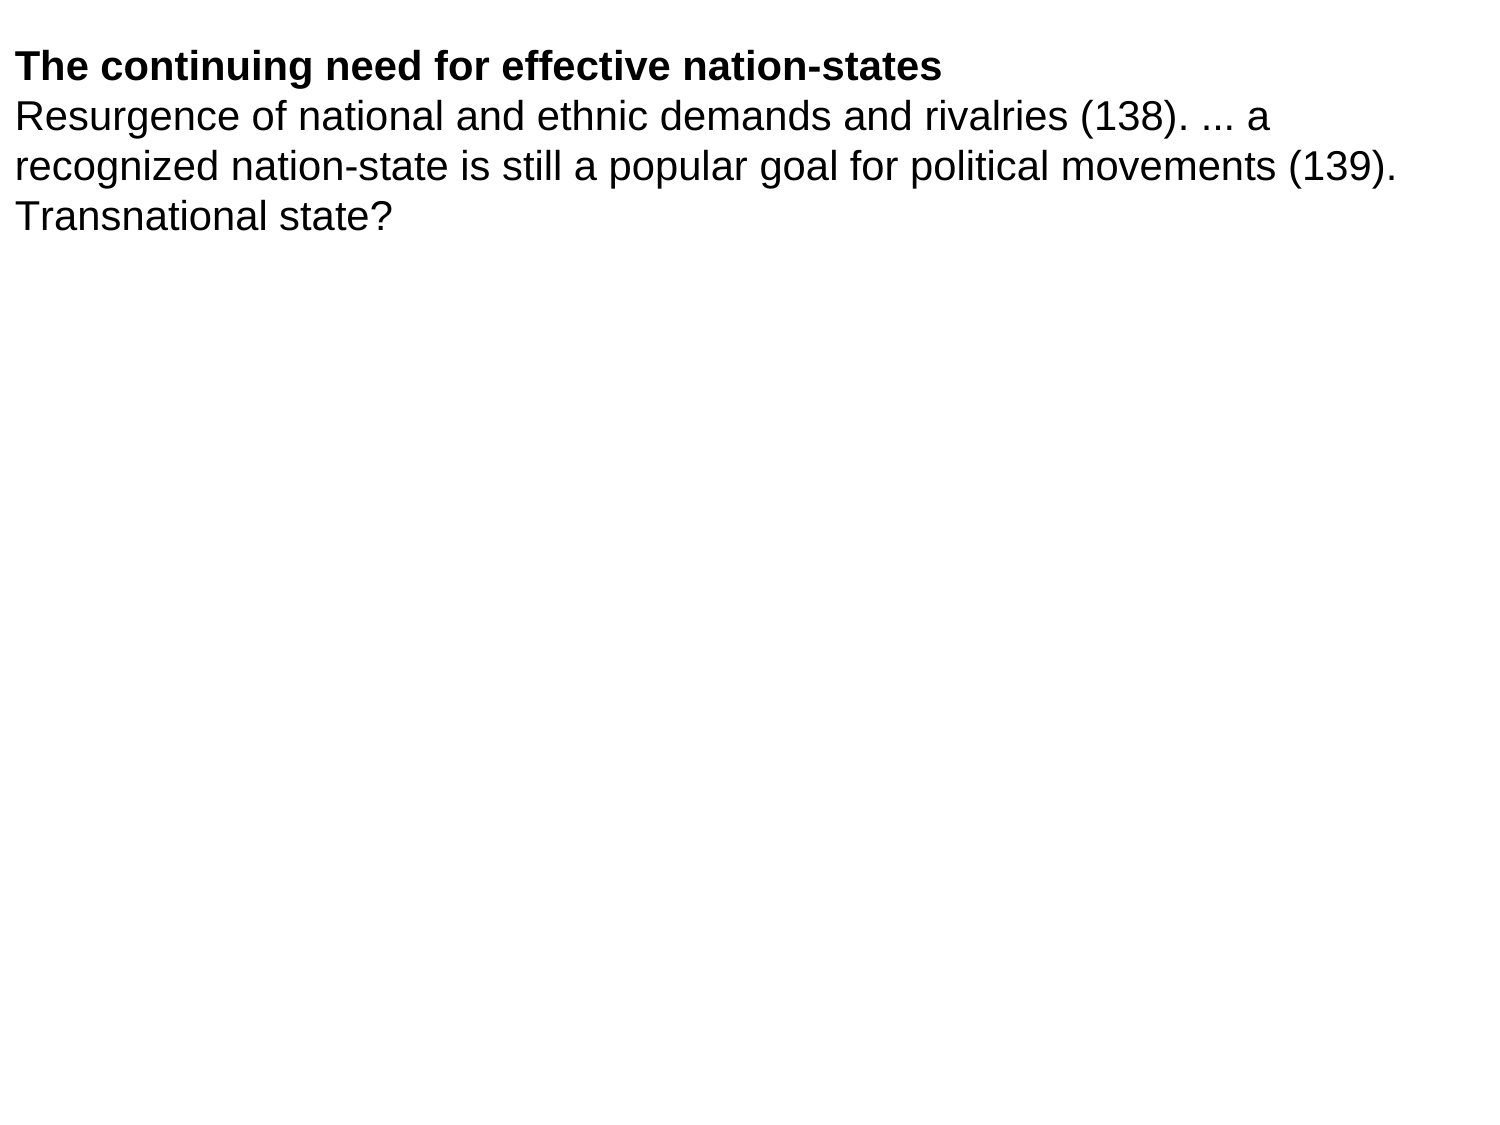

The continuing need for effective nation-states
Resurgence of national and ethnic demands and rivalries (138). ... a recognized nation-state is still a popular goal for political movements (139). Transnational state?